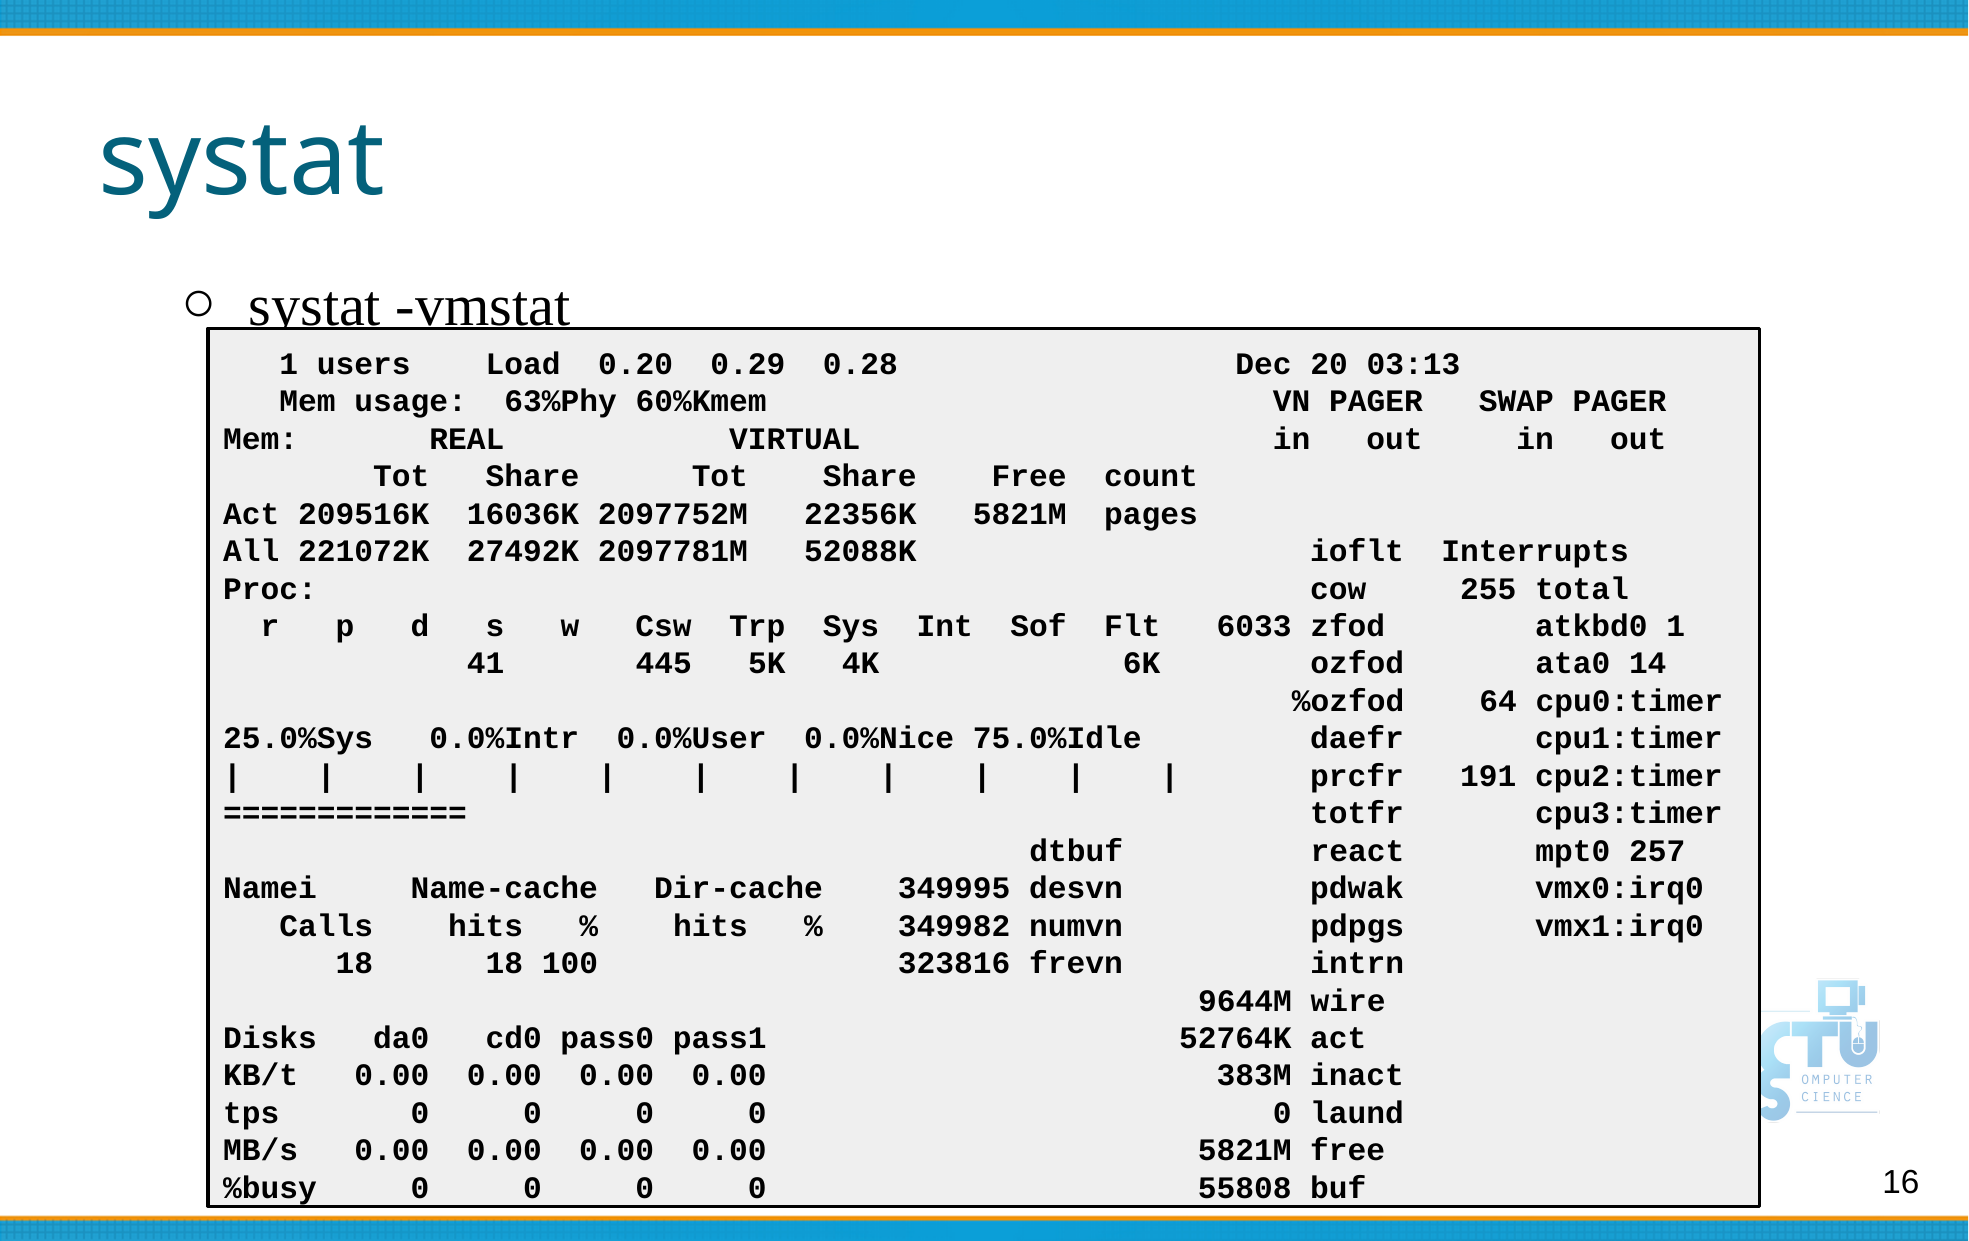

# systat
systat -vmstat
 1 users Load 0.20 0.29 0.28 Dec 20 03:13
 Mem usage: 63%Phy 60%Kmem VN PAGER SWAP PAGER
Mem: REAL VIRTUAL in out in out
 Tot Share Tot Share Free count
Act 209516K 16036K 2097752M 22356K 5821M pages
All 221072K 27492K 2097781M 52088K ioflt Interrupts
Proc: cow 255 total
 r p d s w Csw Trp Sys Int Sof Flt 6033 zfod atkbd0 1
 41 445 5K 4K 6K ozfod ata0 14
 %ozfod 64 cpu0:timer
25.0%Sys 0.0%Intr 0.0%User 0.0%Nice 75.0%Idle daefr cpu1:timer
| | | | | | | | | | | prcfr 191 cpu2:timer
============= totfr cpu3:timer
 dtbuf react mpt0 257
Namei Name-cache Dir-cache 349995 desvn pdwak vmx0:irq0
 Calls hits % hits % 349982 numvn pdpgs vmx1:irq0
 18 18 100 323816 frevn intrn
 9644M wire
Disks da0 cd0 pass0 pass1 52764K act
KB/t 0.00 0.00 0.00 0.00 383M inact
tps 0 0 0 0 0 laund
MB/s 0.00 0.00 0.00 0.00 5821M free
%busy 0 0 0 0 55808 buf